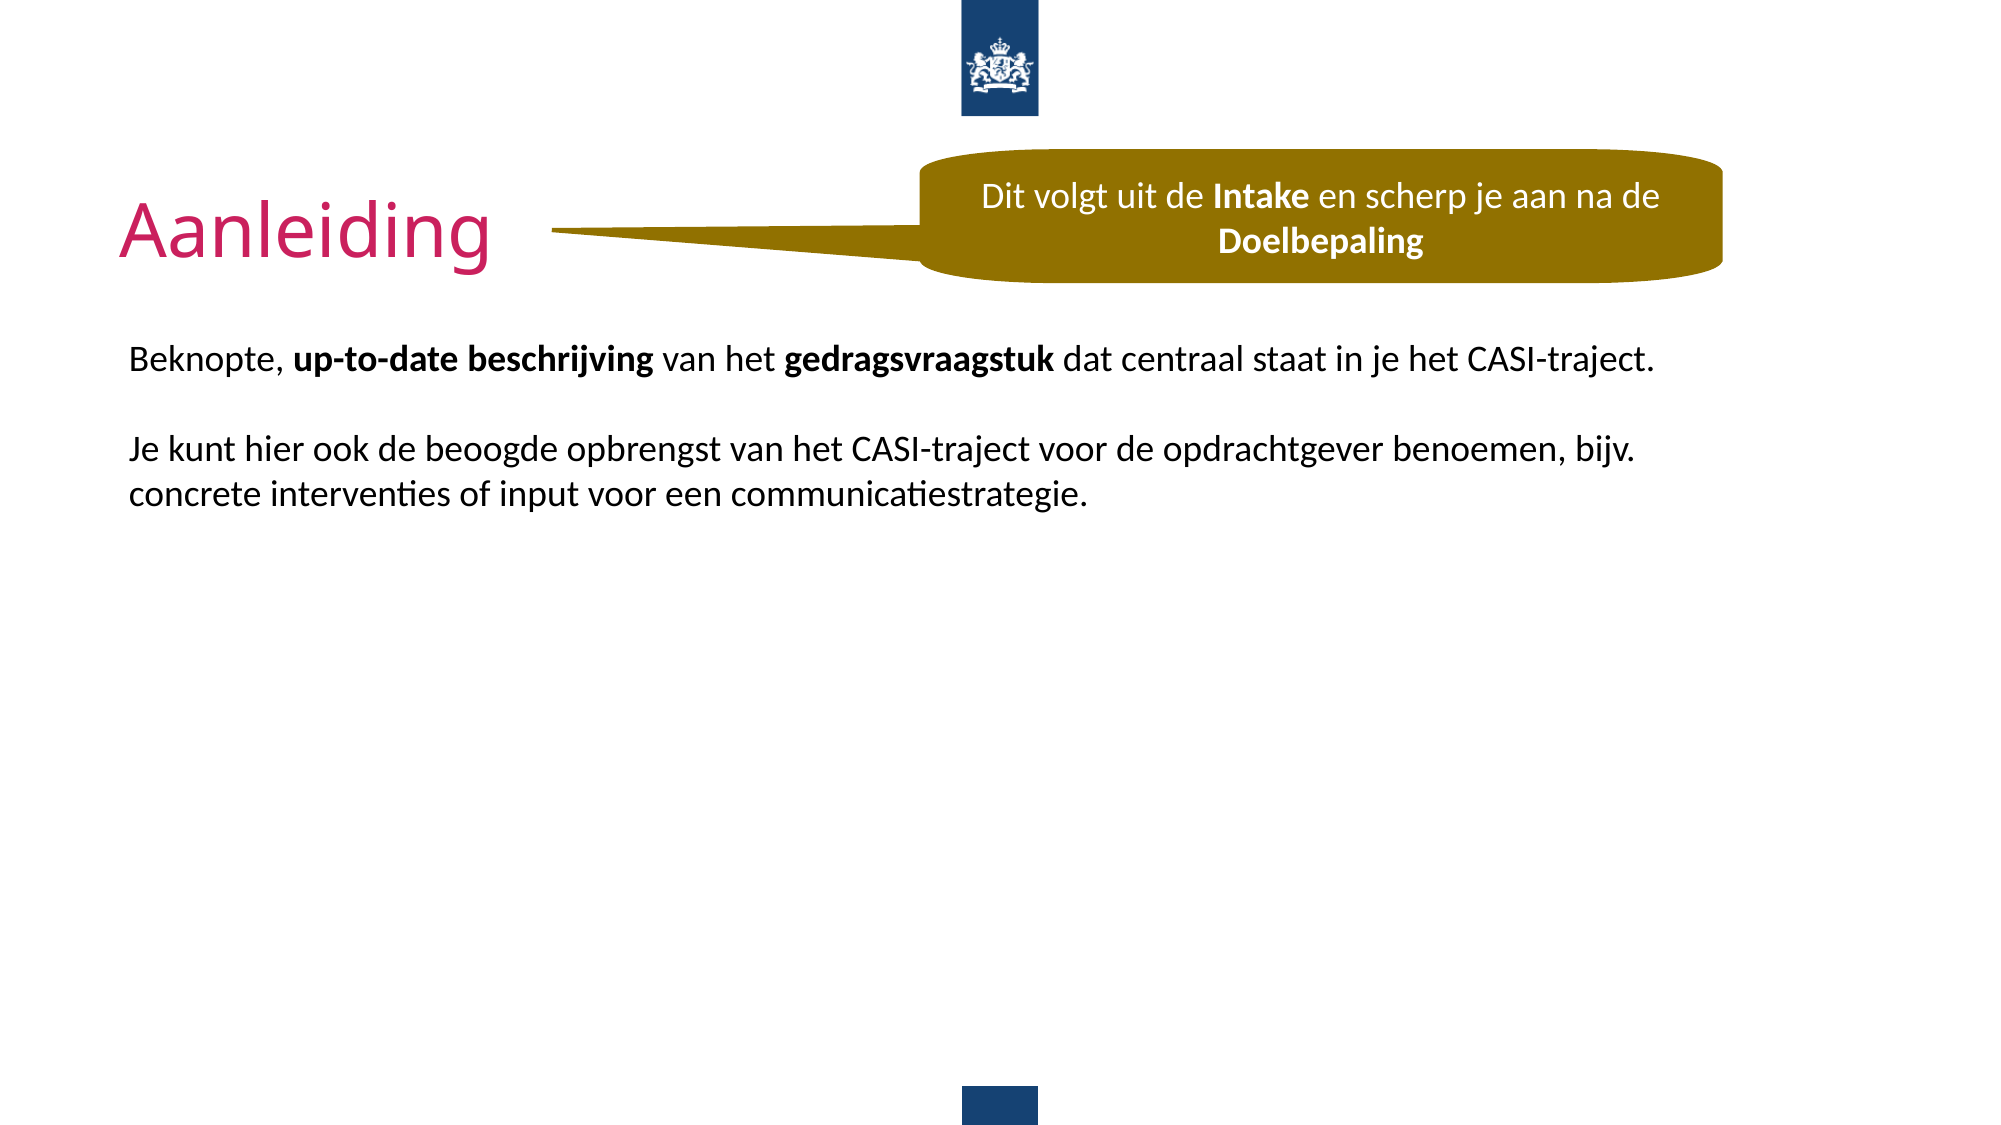

Aanleiding
Dit volgt uit de Intake en scherp je aan na de Doelbepaling
Beknopte, up-to-date beschrijving van het gedragsvraagstuk dat centraal staat in je het CASI-traject.
Je kunt hier ook de beoogde opbrengst van het CASI-traject voor de opdrachtgever benoemen, bijv. concrete interventies of input voor een communicatiestrategie.